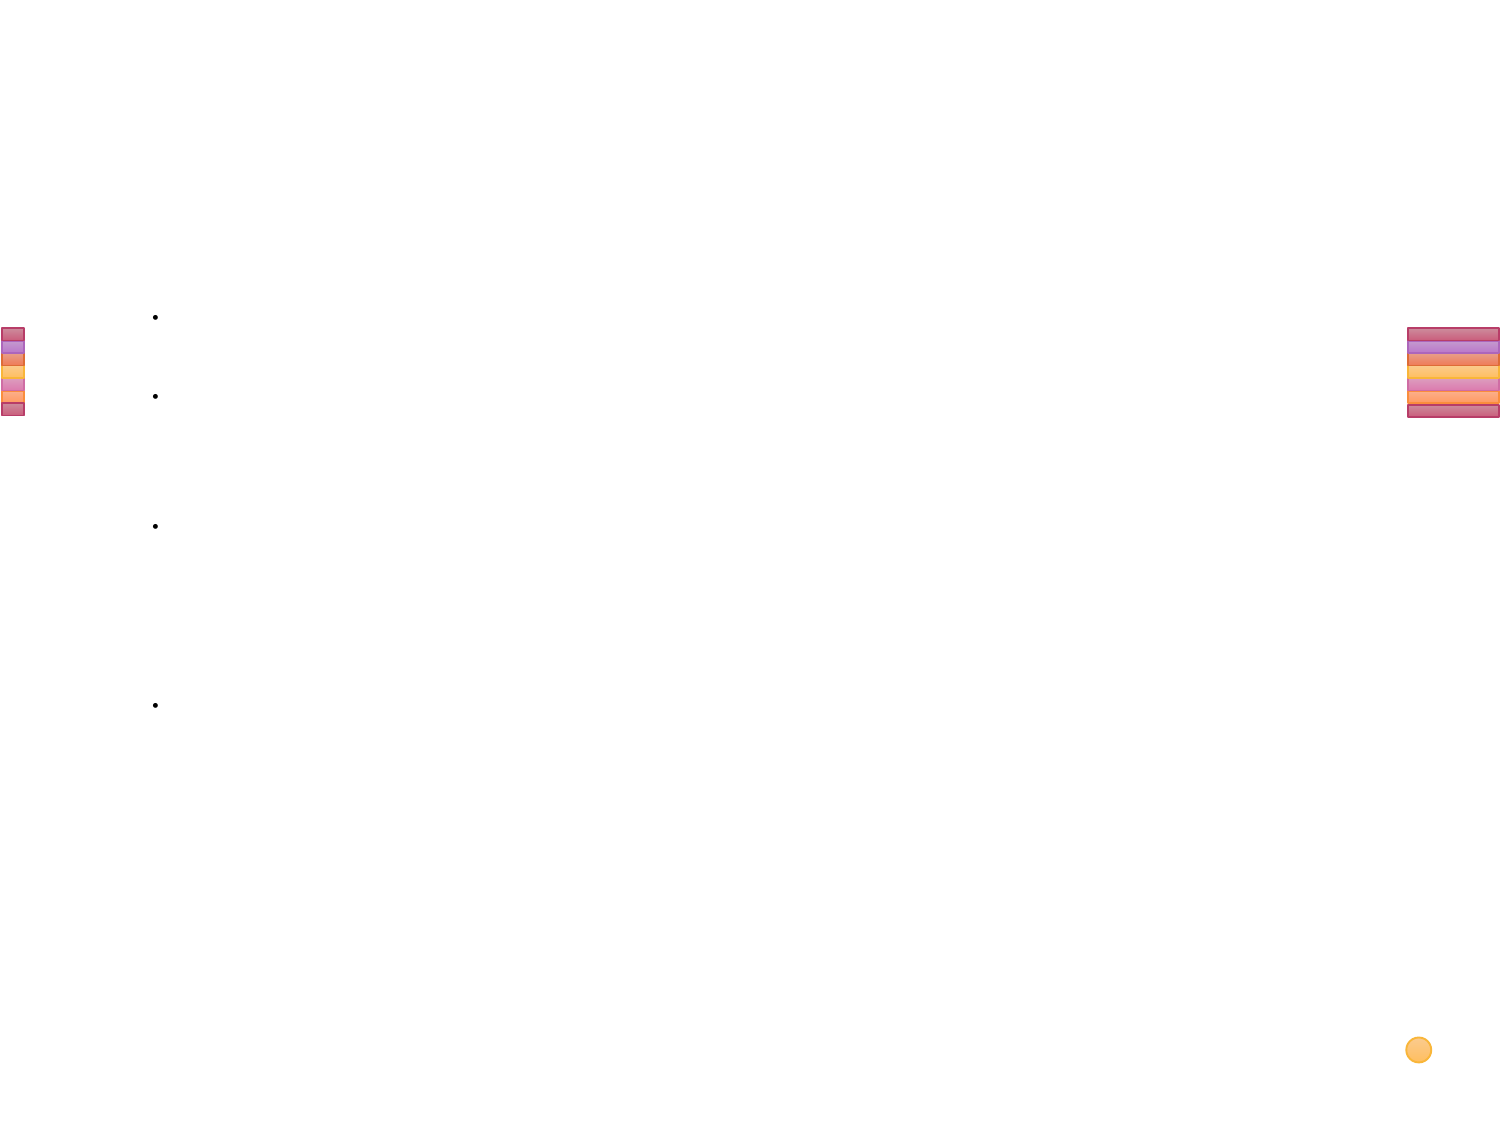

VIII.- SUSPENSIÓN DE CONTRATOS Y REDUCCIÓN DE JORNADA (II)
# NOVEDADES:
Ampliación del arbitrio empresarial suprimiendo la necesidad de autorización administrativa
Los RRTT pueden accionar por conflicto colectivo frente a la medida, que dejará en suspenso las acciones individuales
Se regula íntegramente el procedimiento de suspensión de contrato o reducción de jornada, cualquiera que sea el nº de trabajadores afectados (debe aplicarse período de consultas para reducir un sólo contrato o reducirle la jornada a un solo trabajador). Si se superan los umbrales del art.51 se puede reclamar en conflicto colectivo, quedando en suspenso las acciones individuales de los trabajadores.
- La Ley 3/12 define con mayor precisión que el RD-Ley 3/12 las causas ETOP. En este sentido, las causas son casi iguales a las del despido colectivo, con la salvedad de los 2 trimestres consecutivos como presunción de persistencia frente a los tres trimestres que prevé el art.51.1 ET